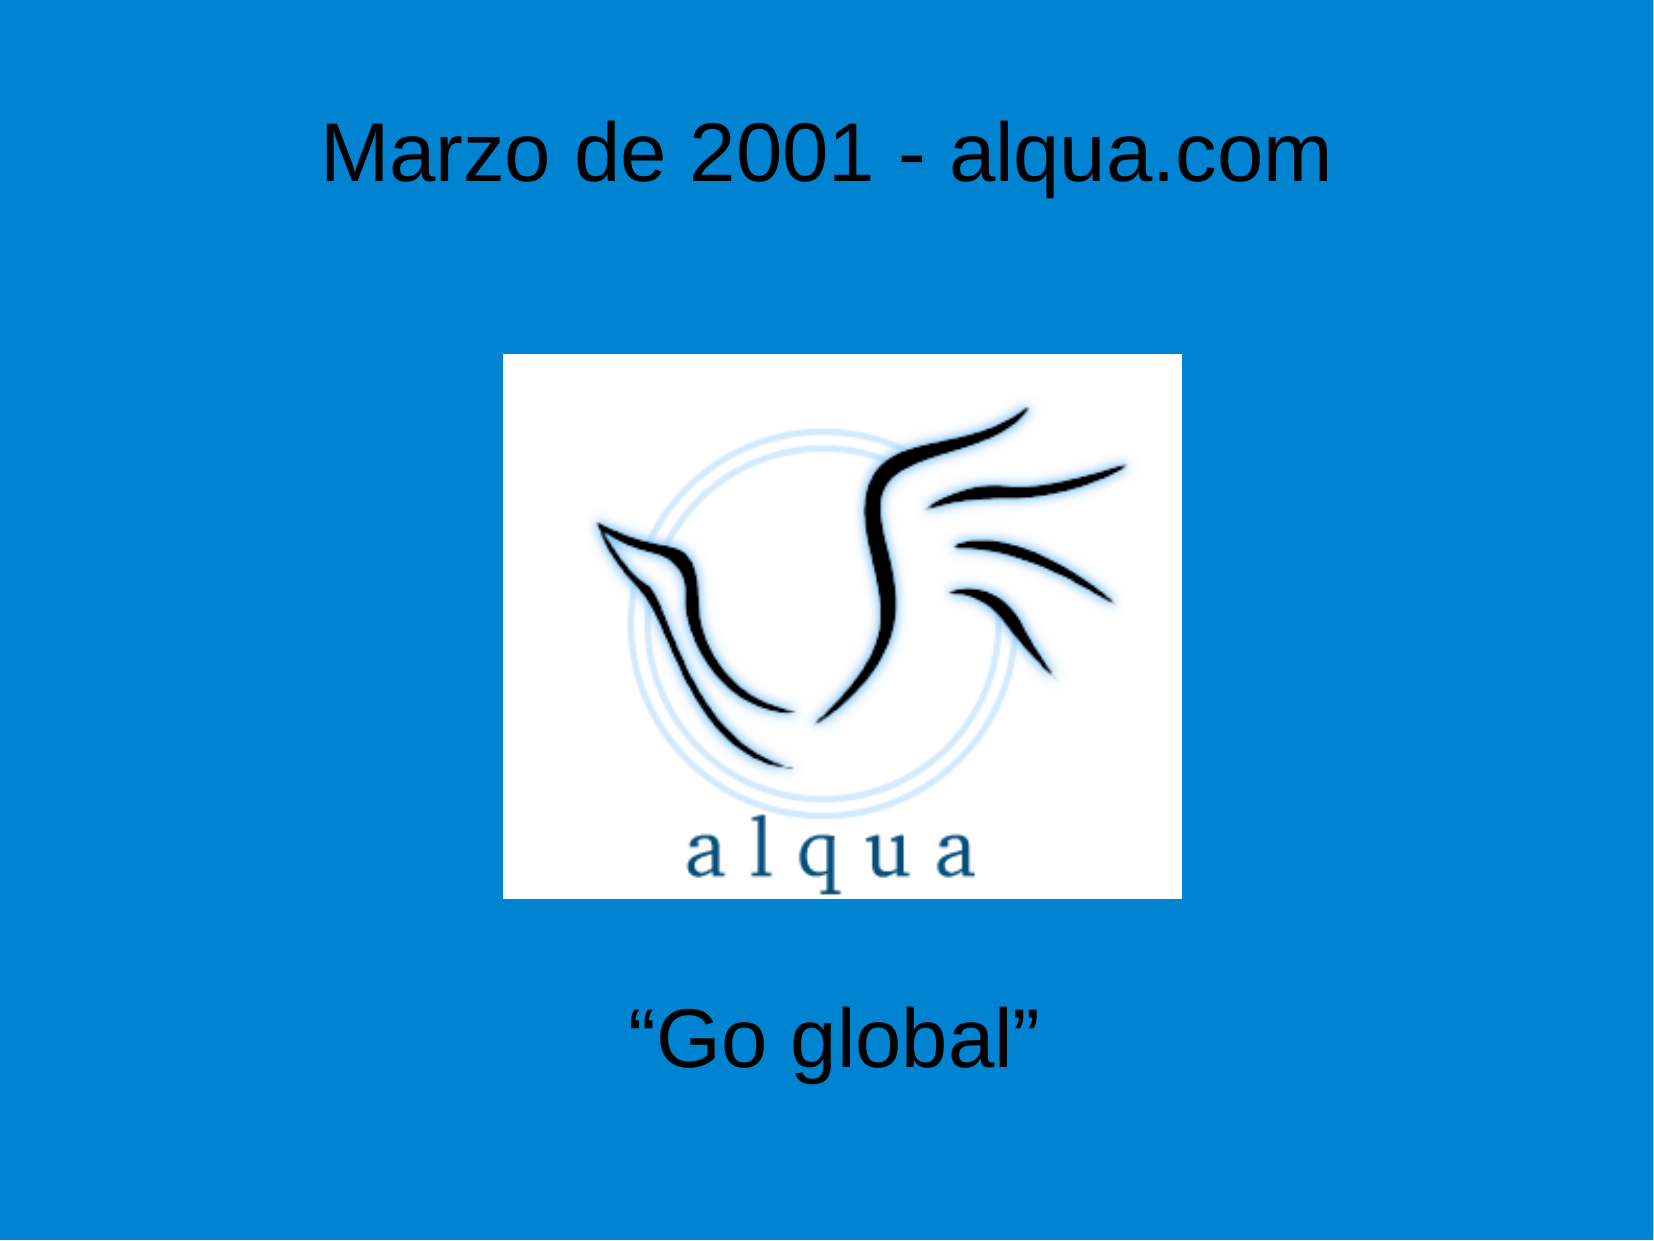

# Marzo de 2001 - alqua.com
“Go global”